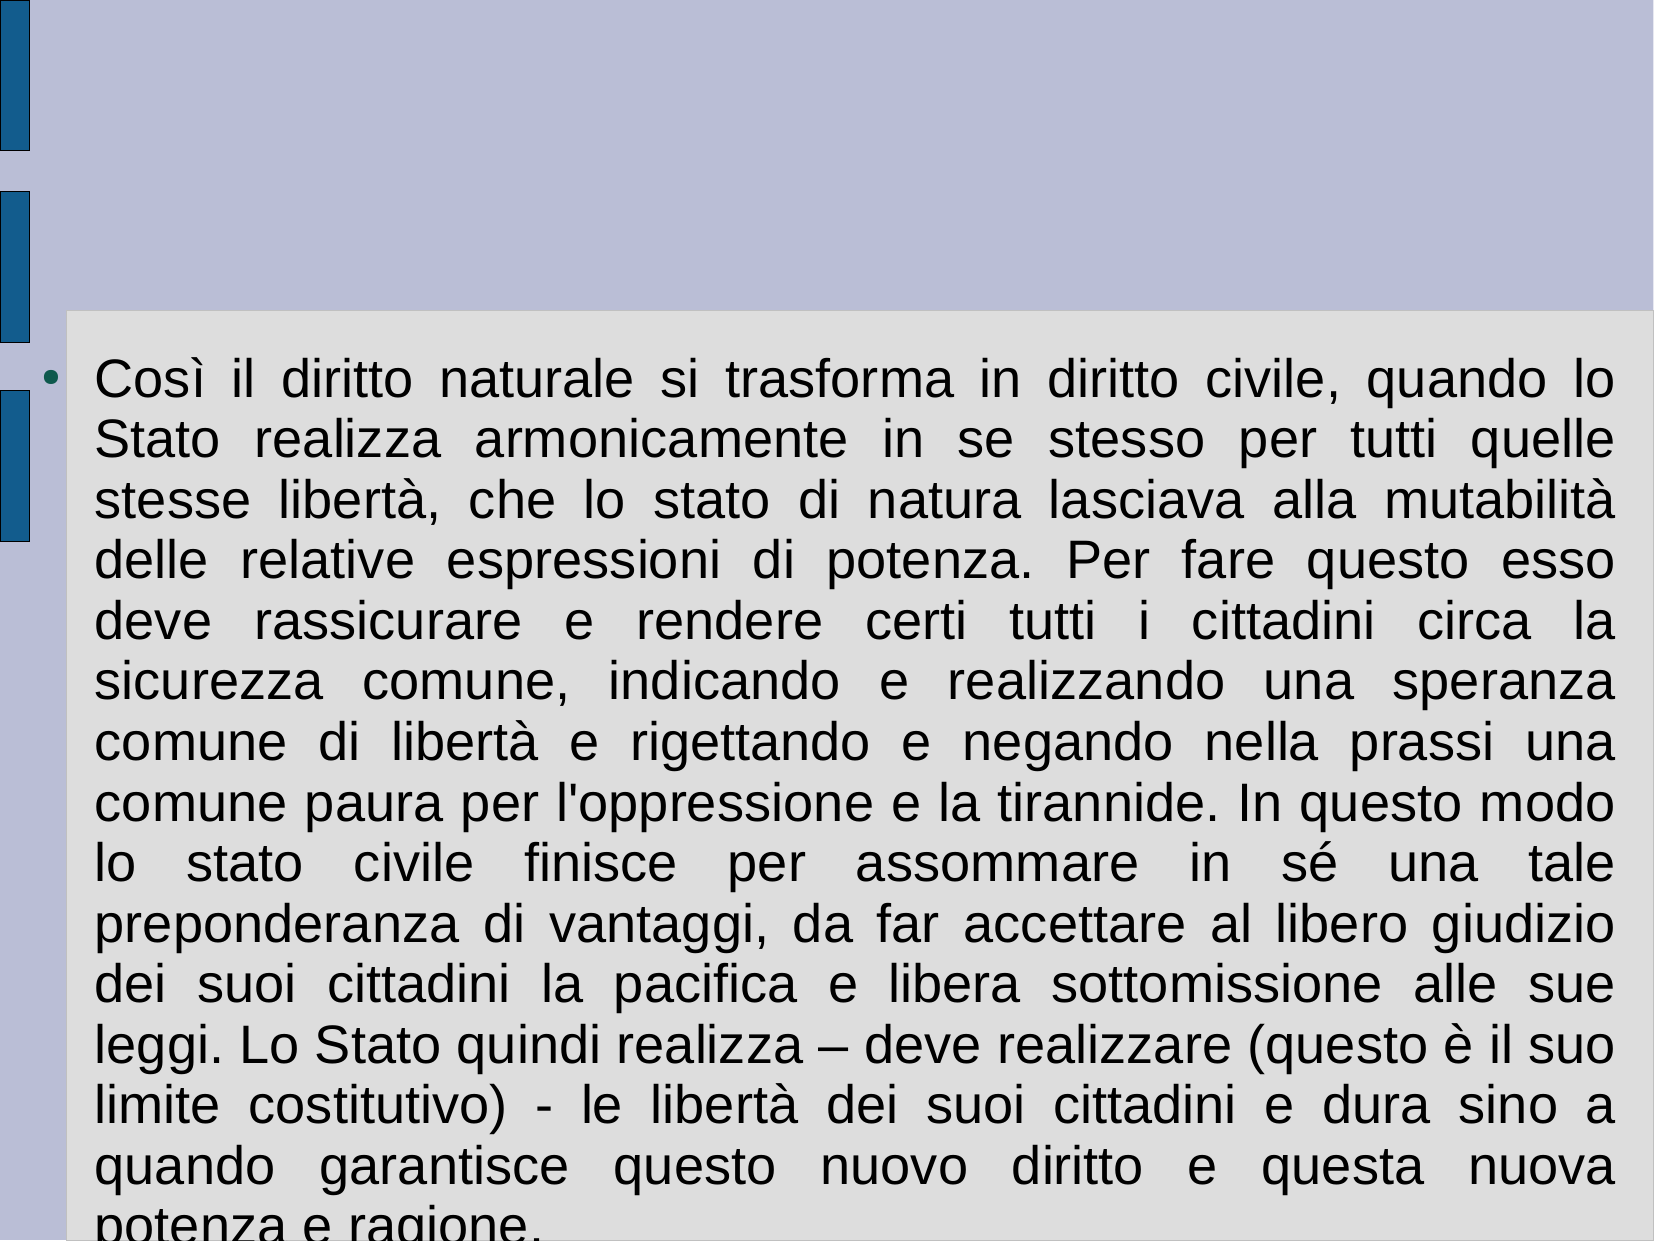

#
Così il diritto naturale si trasforma in diritto civile, quando lo Stato realizza armonicamente in se stesso per tutti quelle stesse libertà, che lo stato di natura lasciava alla mutabilità delle relative espressioni di potenza. Per fare questo esso deve rassicurare e rendere certi tutti i cittadini circa la sicurezza comune, indicando e realizzando una speranza comune di libertà e rigettando e negando nella prassi una comune paura per l'oppressione e la tirannide. In questo modo lo stato civile finisce per assommare in sé una tale preponderanza di vantaggi, da far accettare al libero giudizio dei suoi cittadini la pacifica e libera sottomissione alle sue leggi. Lo Stato quindi realizza – deve realizzare (questo è il suo limite costitutivo) - le libertà dei suoi cittadini e dura sino a quando garantisce questo nuovo diritto e questa nuova potenza e ragione.